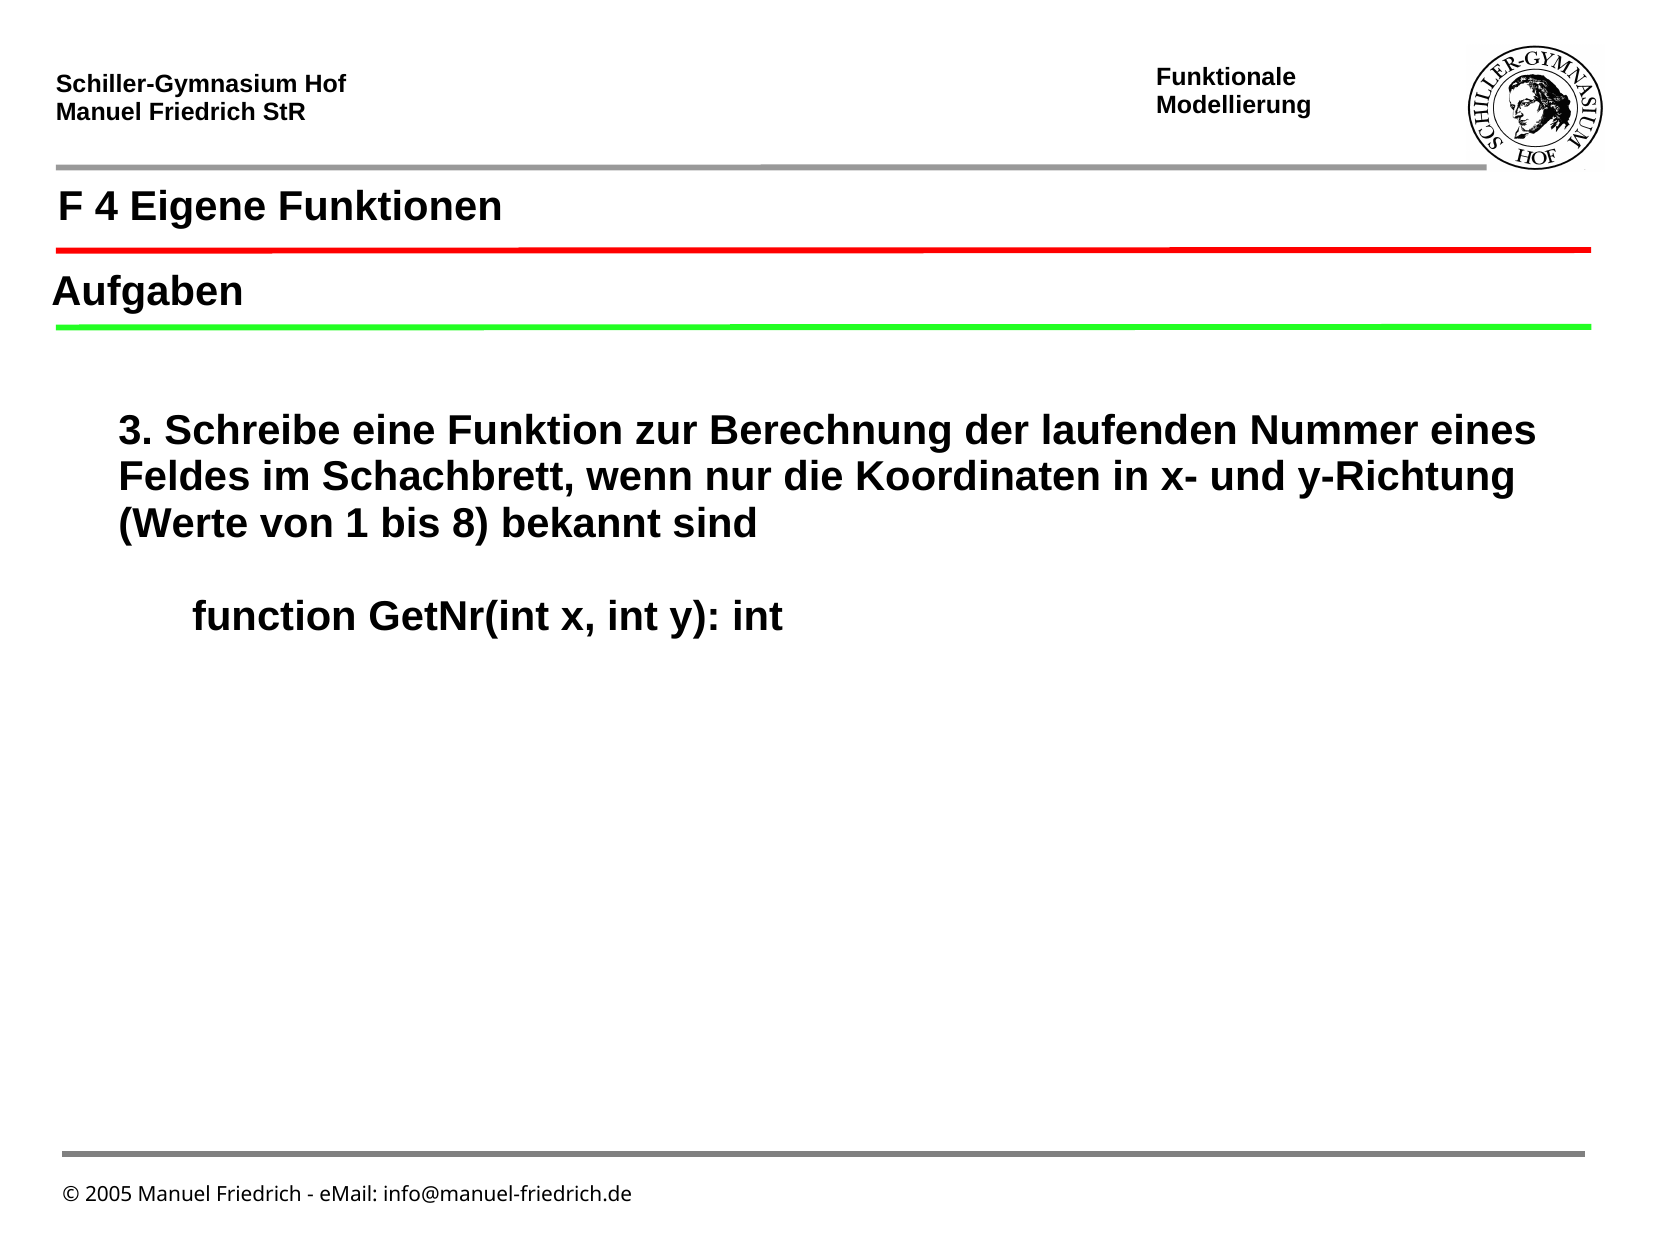

Funktionale
Modellierung
Schiller-Gymnasium Hof
Manuel Friedrich StR
F 4 Eigene Funktionen
Aufgaben
3. Schreibe eine Funktion zur Berechnung der laufenden Nummer eines Feldes im Schachbrett, wenn nur die Koordinaten in x- und y-Richtung (Werte von 1 bis 8) bekannt sind
	function GetNr(int x, int y): int
© 2005 Manuel Friedrich - eMail: info@manuel-friedrich.de